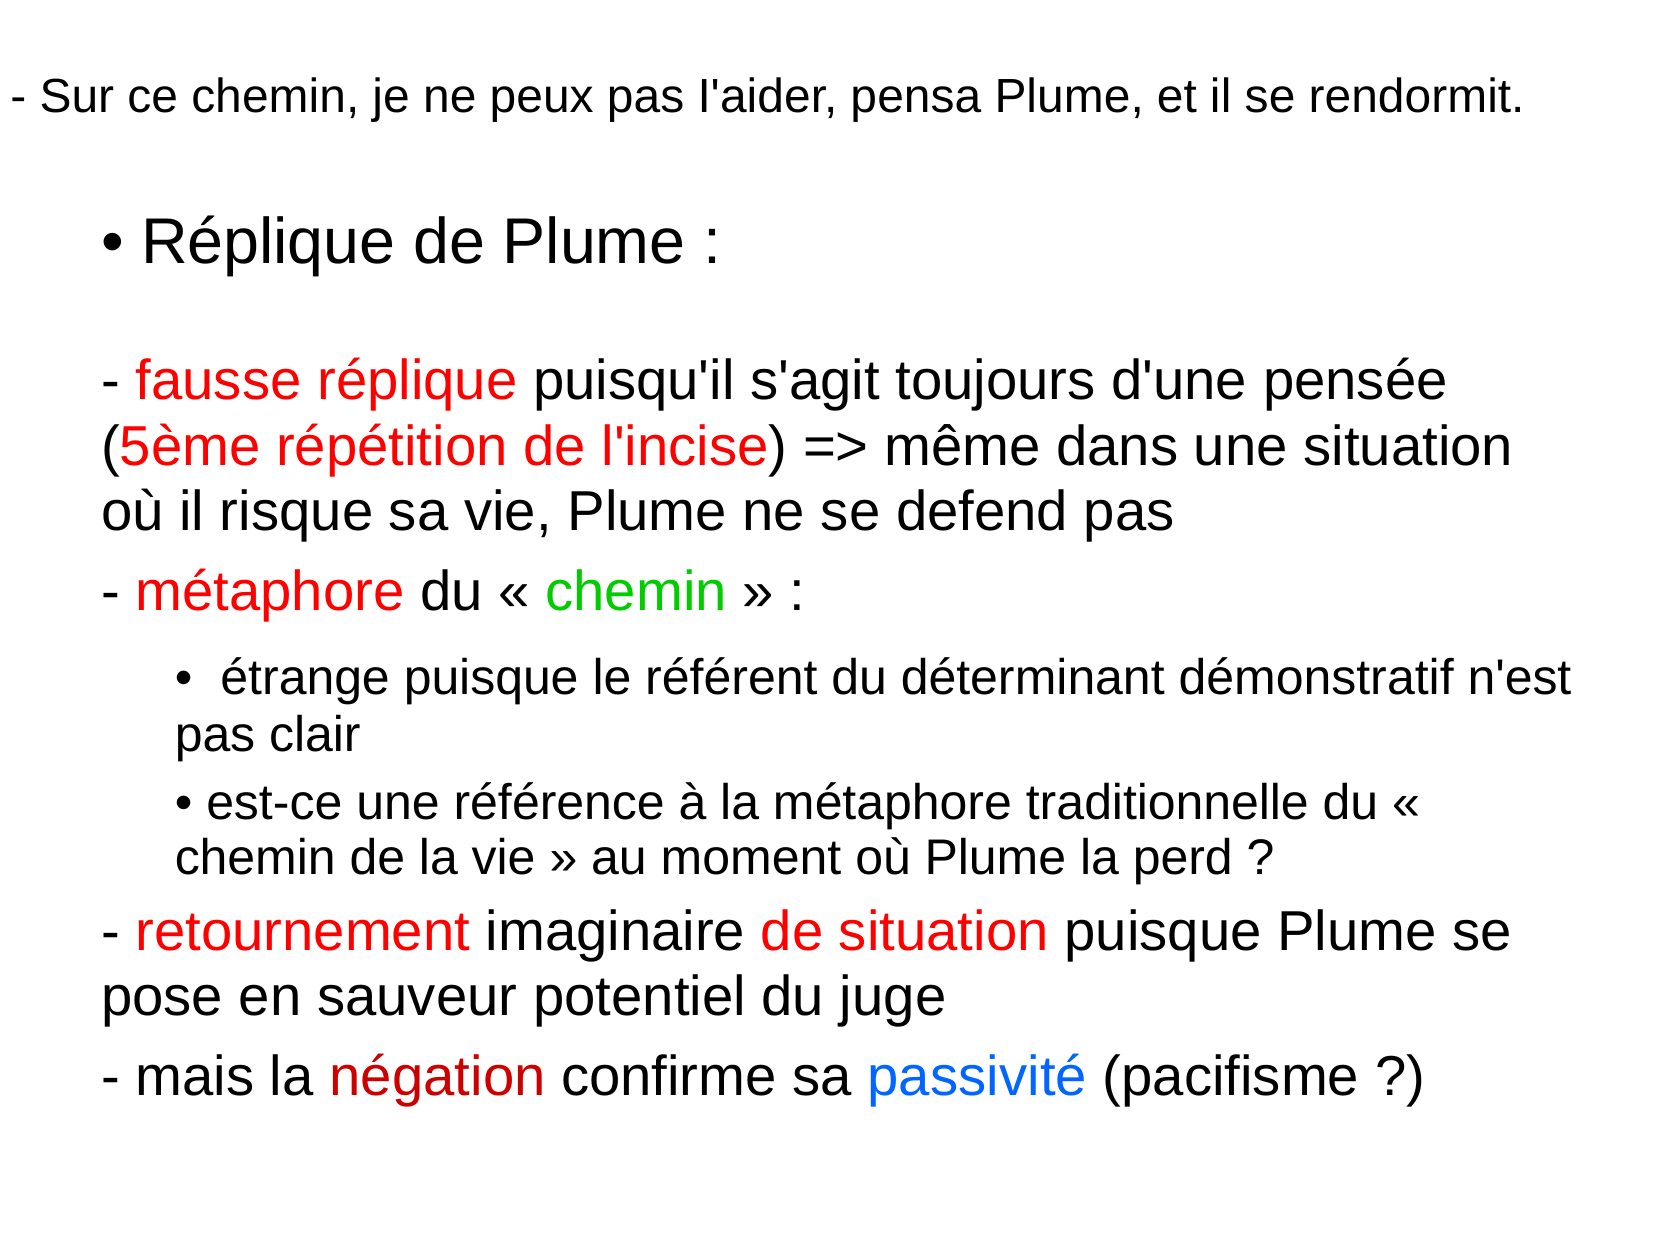

- Sur ce chemin, je ne peux pas I'aider, pensa Plume, et il se rendormit.
• Réplique de Plume :
- fausse réplique puisqu'il s'agit toujours d'une pensée (5ème répétition de l'incise) => même dans une situation où il risque sa vie, Plume ne se defend pas
- métaphore du « chemin » :
	• étrange puisque le référent du déterminant démonstratif n'est 	pas clair
	• est-ce une référence à la métaphore traditionnelle du « 			chemin de la vie » au moment où Plume la perd ?
- retournement imaginaire de situation puisque Plume se pose en sauveur potentiel du juge
- mais la négation confirme sa passivité (pacifisme ?)